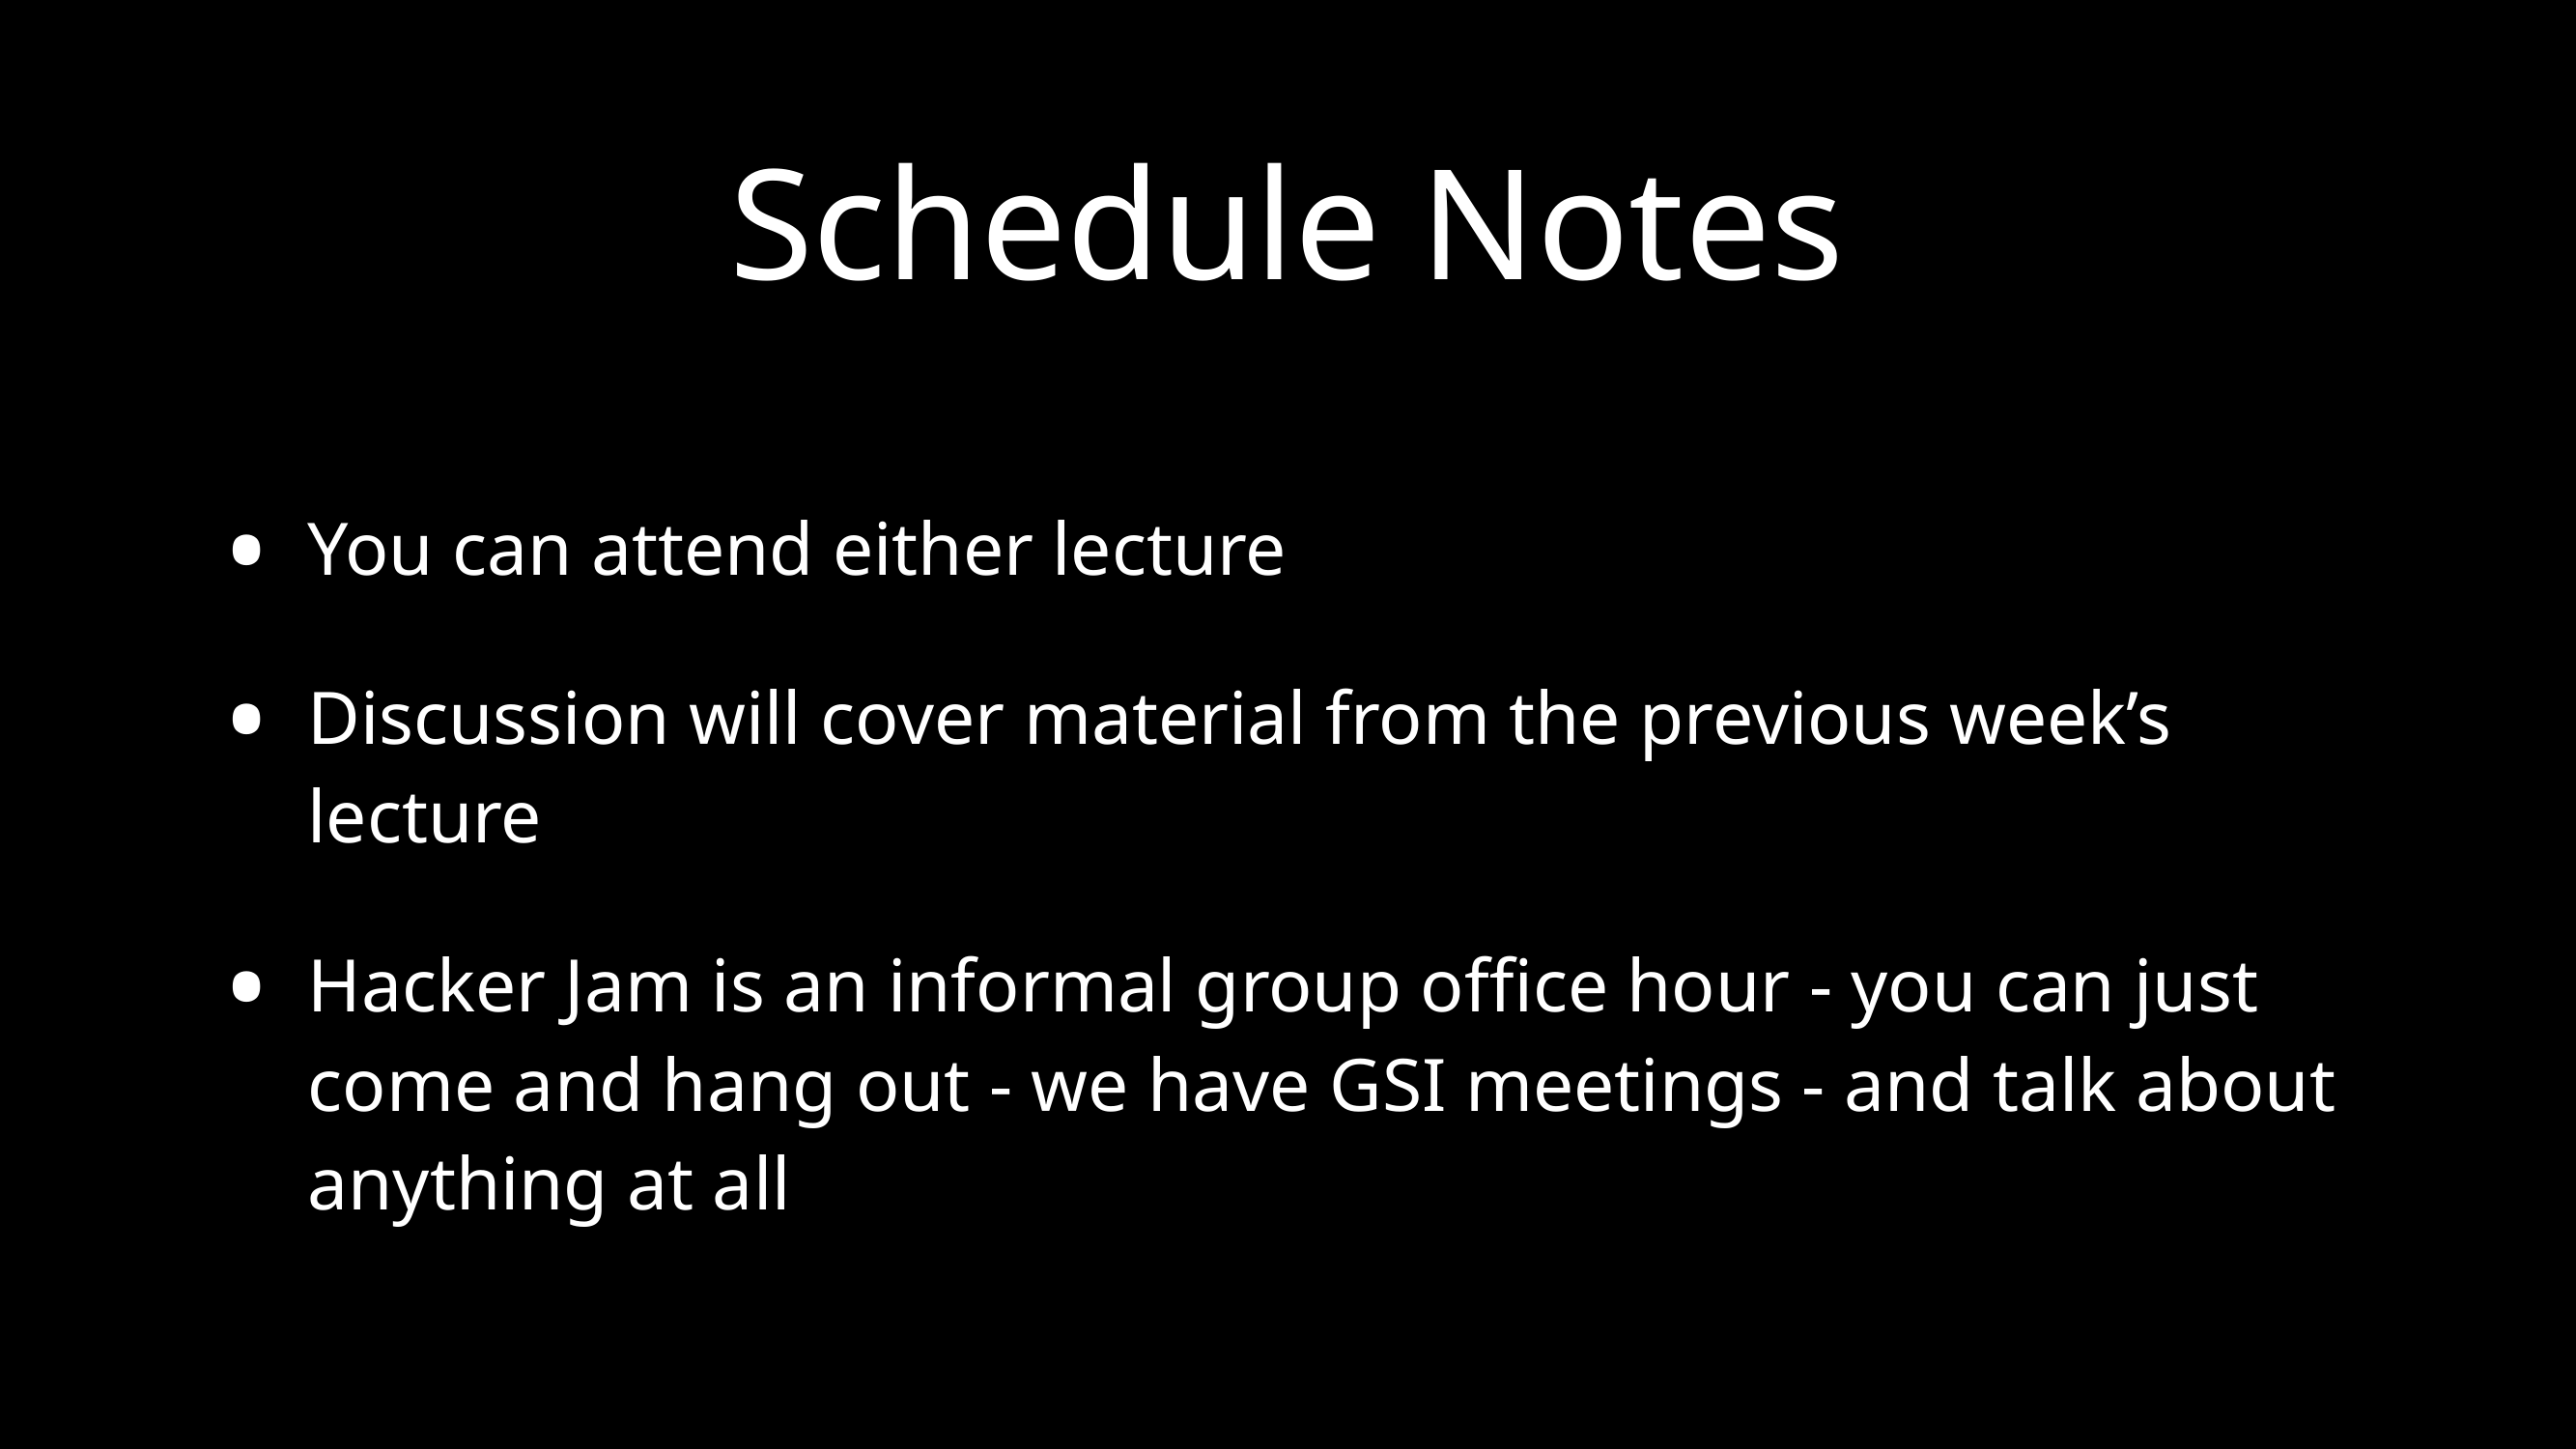

# Schedule Notes
You can attend either lecture
Discussion will cover material from the previous week’s lecture
Hacker Jam is an informal group office hour - you can just come and hang out - we have GSI meetings - and talk about anything at all